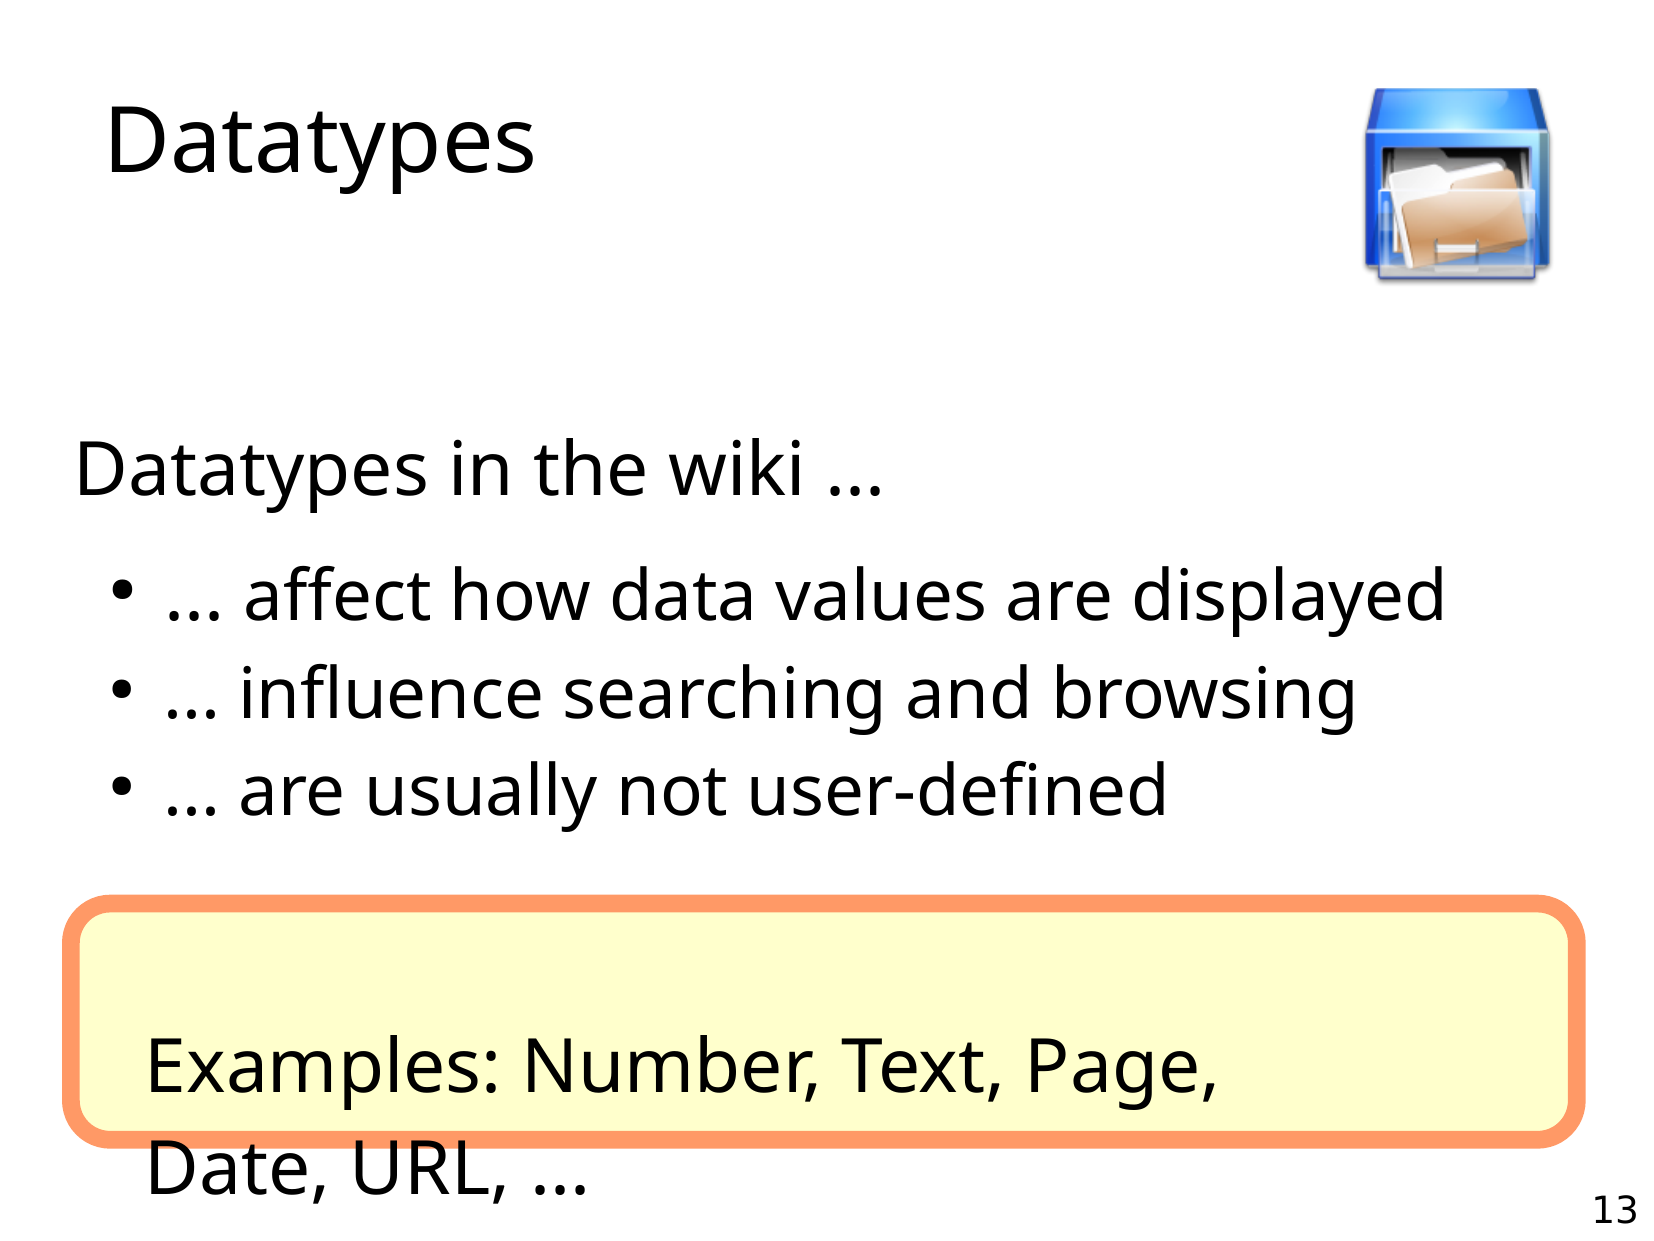

Datatypes
Datatypes in the wiki ...
 ... affect how data values are displayed
 ... influence searching and browsing
 ... are usually not user-defined
Examples: Number, Text, Page,
Date, URL, ...
13